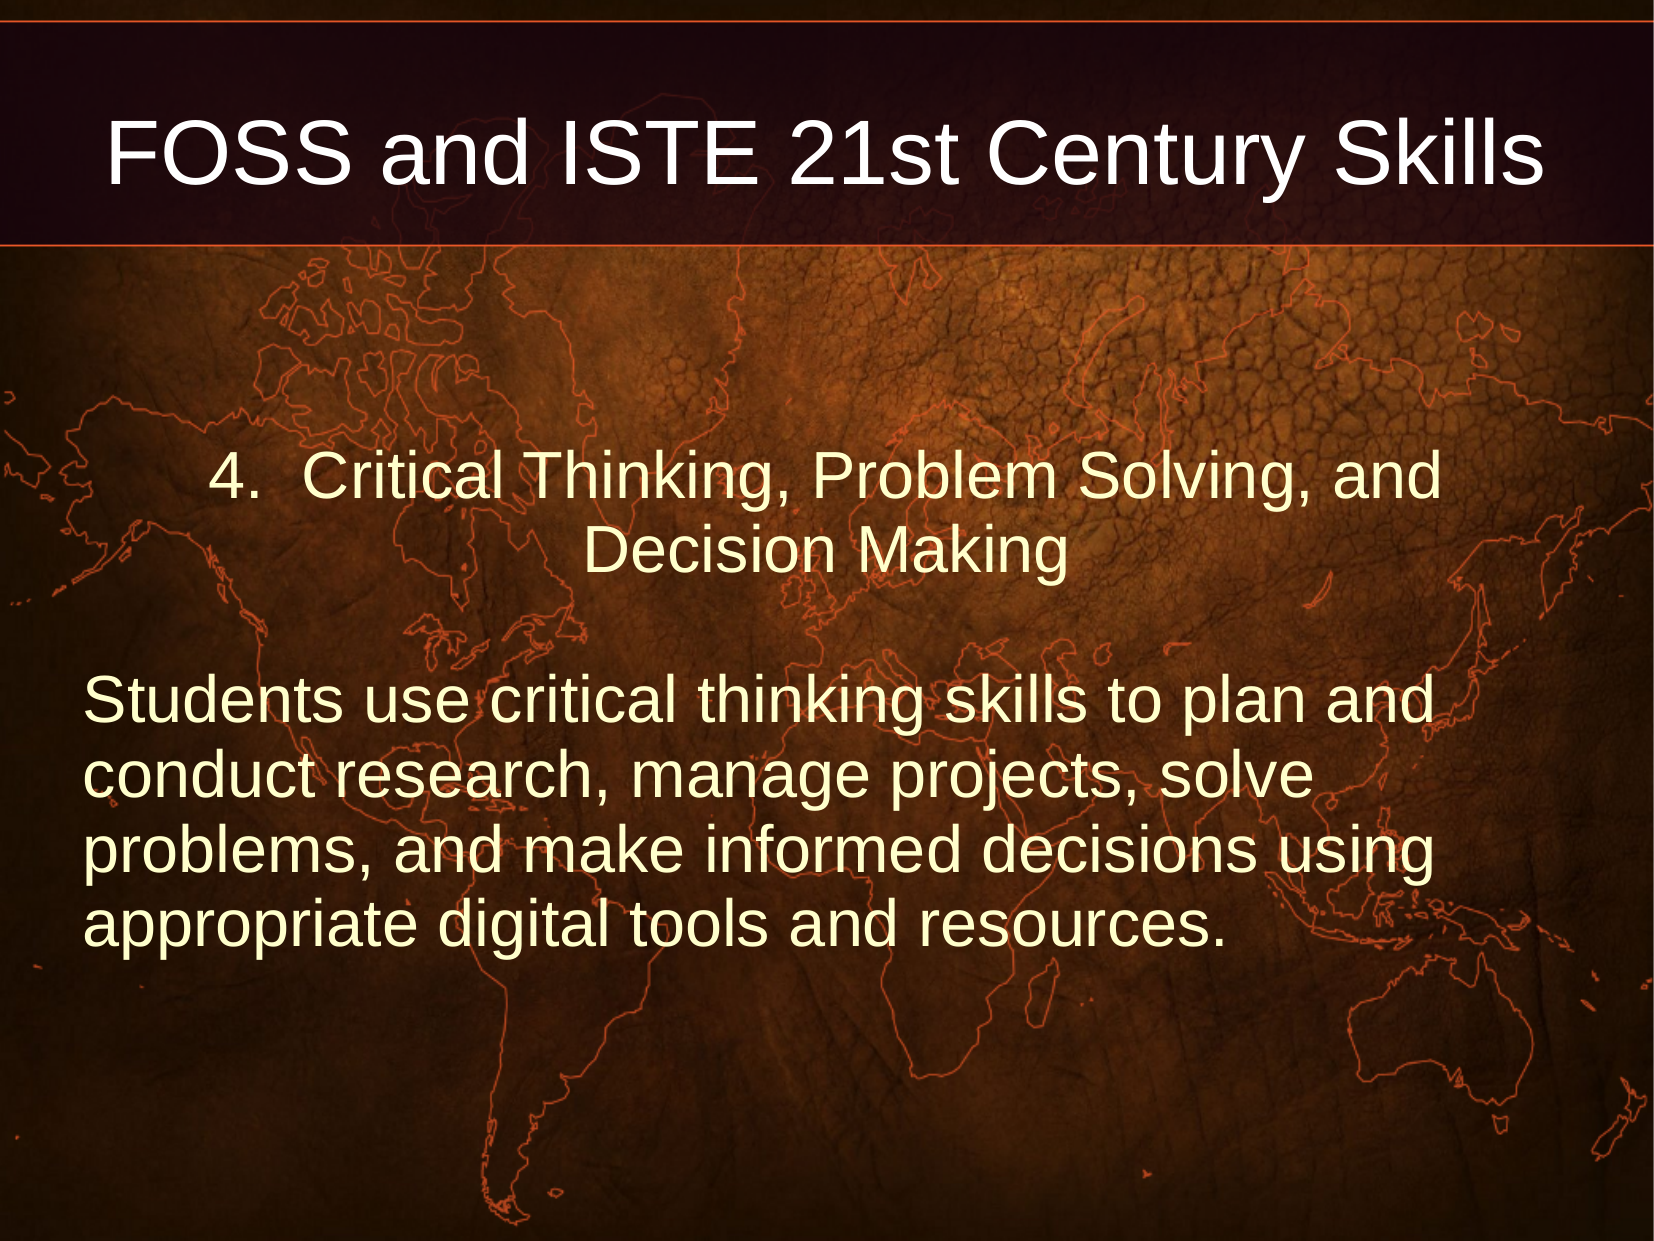

# FOSS and ISTE 21st Century Skills
4.	 Critical Thinking, Problem Solving, and Decision Making
Students use critical thinking skills to plan and conduct research, manage projects, solve problems, and make informed decisions using appropriate digital tools and resources.